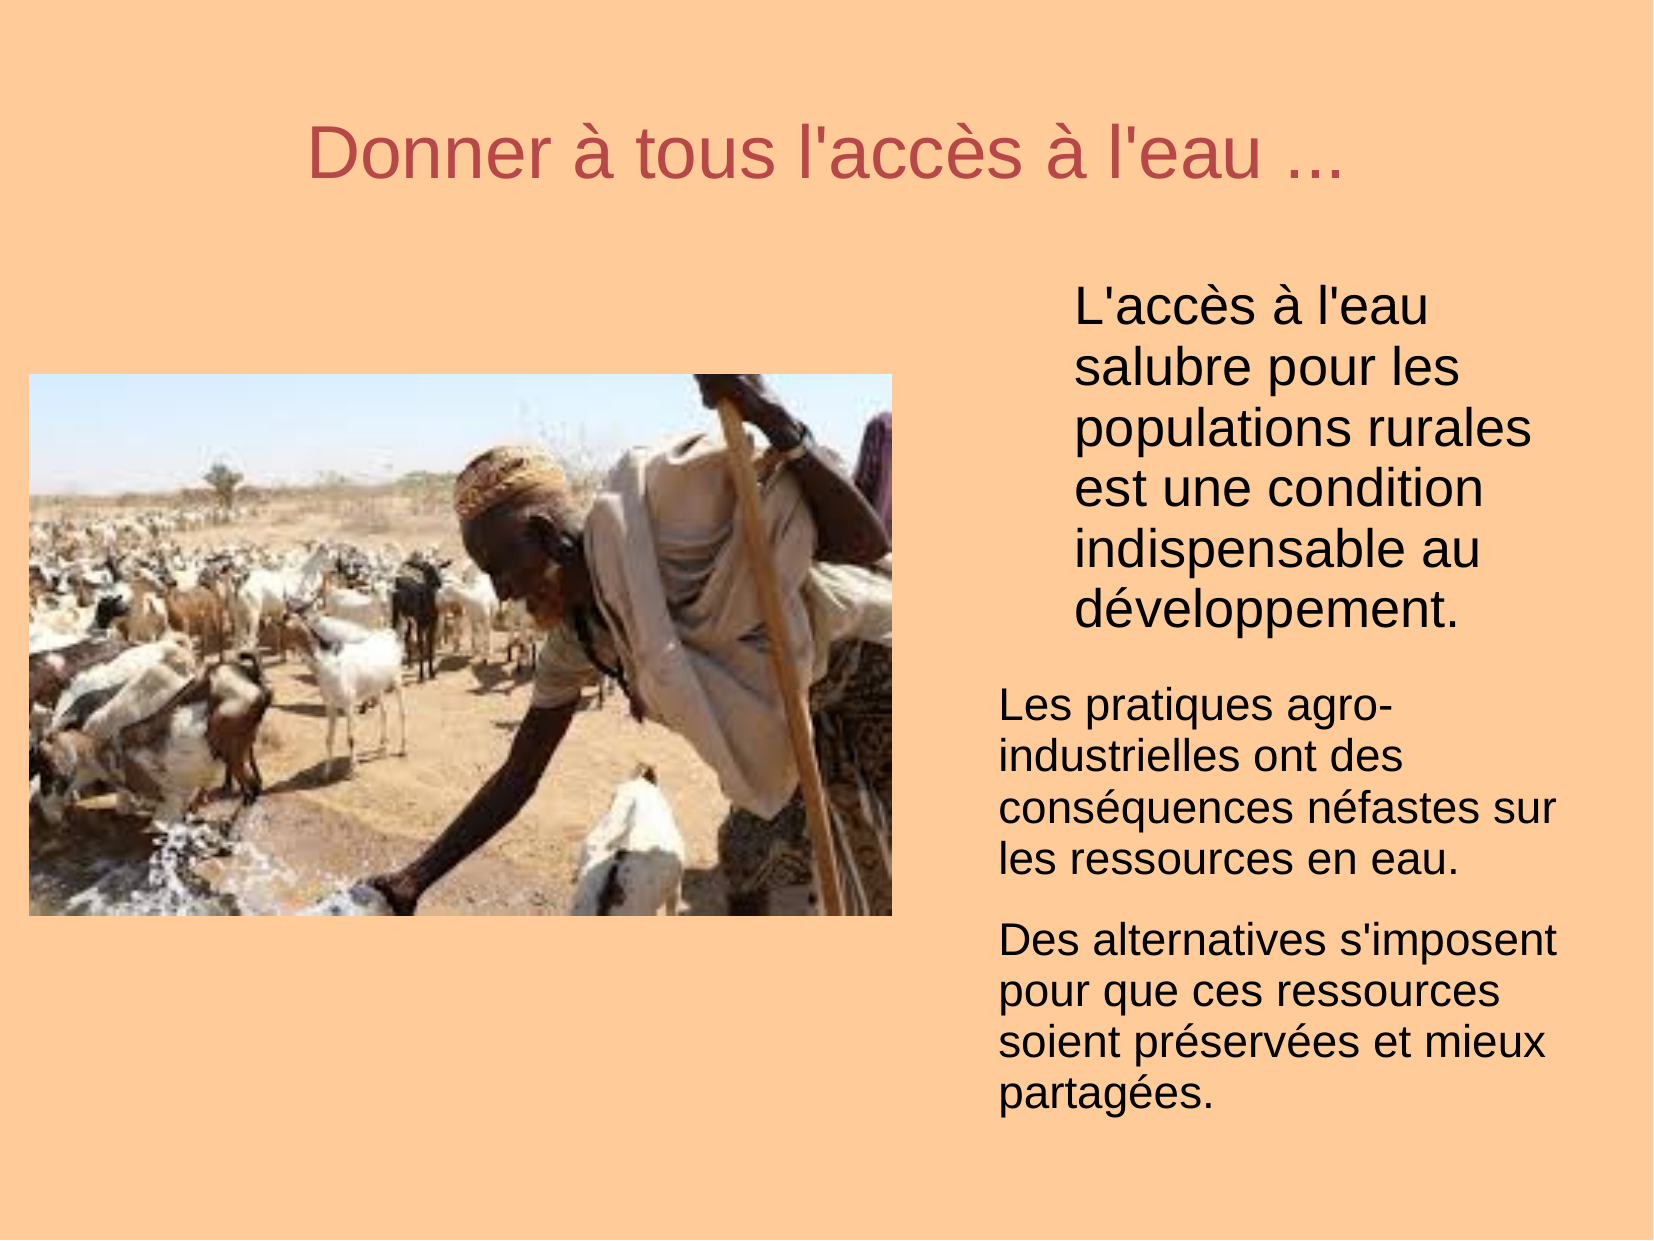

# Donner à tous l'accès à l'eau ...
L'accès à l'eau salubre pour les populations rurales est une condition indispensable au développement.
Les pratiques agro-industrielles ont des conséquences néfastes sur les ressources en eau.
Des alternatives s'imposent pour que ces ressources soient préservées et mieux partagées.